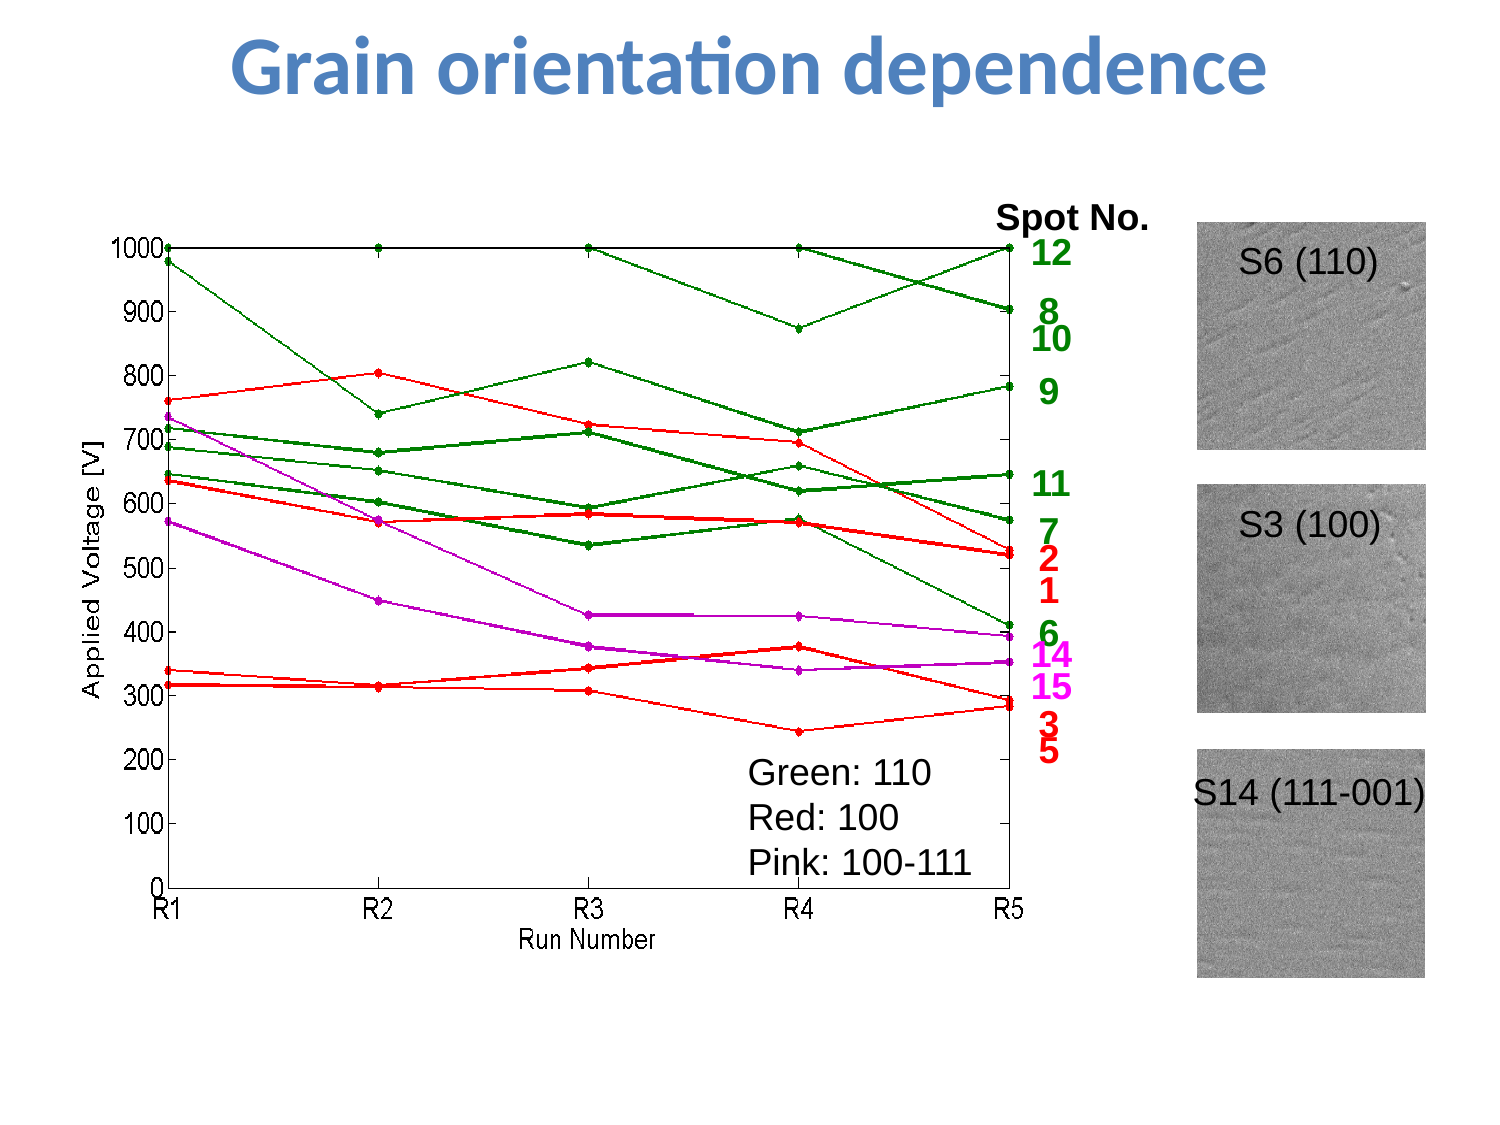

Grain orientation dependence
Spot No.
12
S6 (110)
8
10
9
11
S3 (100)
7
2
1
6
14
15
3
5
Green: 110
Red: 100
Pink: 100-111
S14 (111-001)